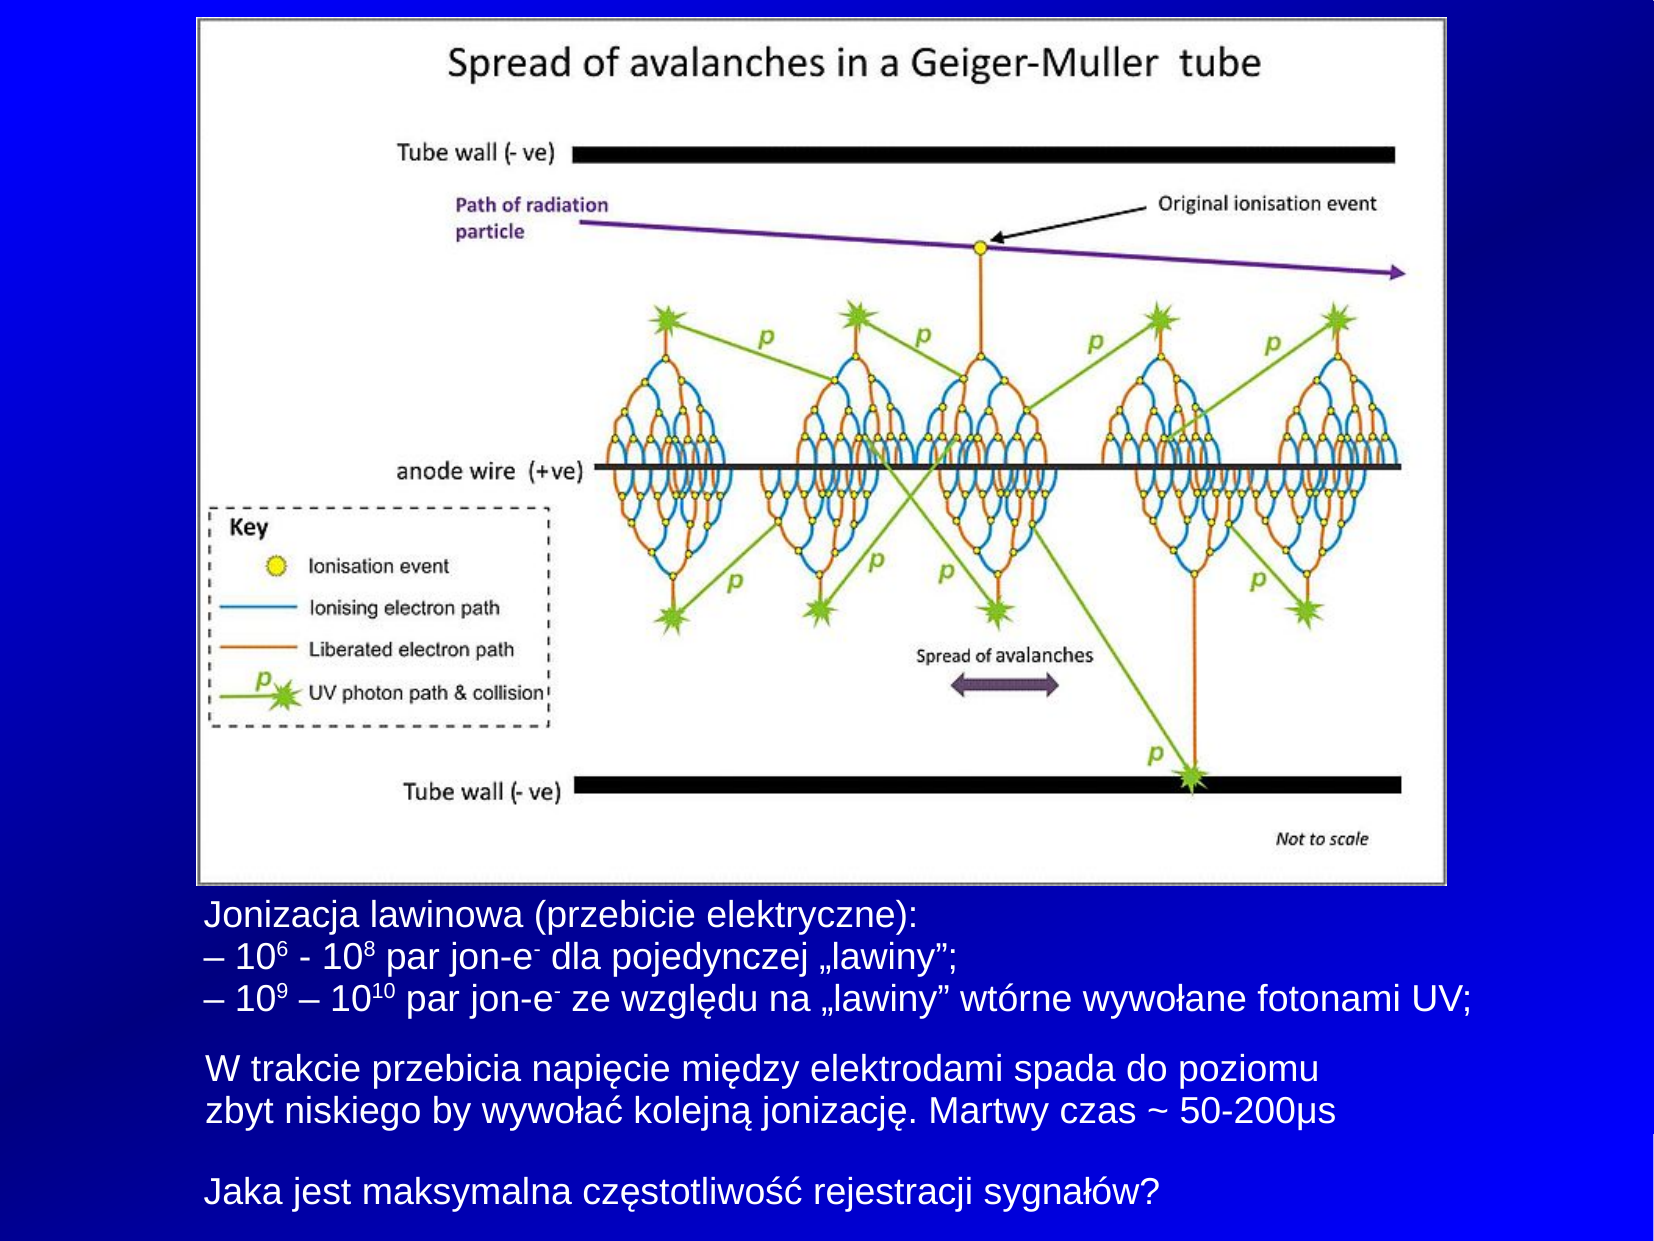

Jonizacja lawinowa (przebicie elektryczne):
– 106 - 108 par jon-e- dla pojedynczej „lawiny”;
– 109 – 1010 par jon-e- ze względu na „lawiny” wtórne wywołane fotonami UV;
W trakcie przebicia napięcie między elektrodami spada do poziomu
zbyt niskiego by wywołać kolejną jonizację. Martwy czas ~ 50-200μs
Jaka jest maksymalna częstotliwość rejestracji sygnałów?